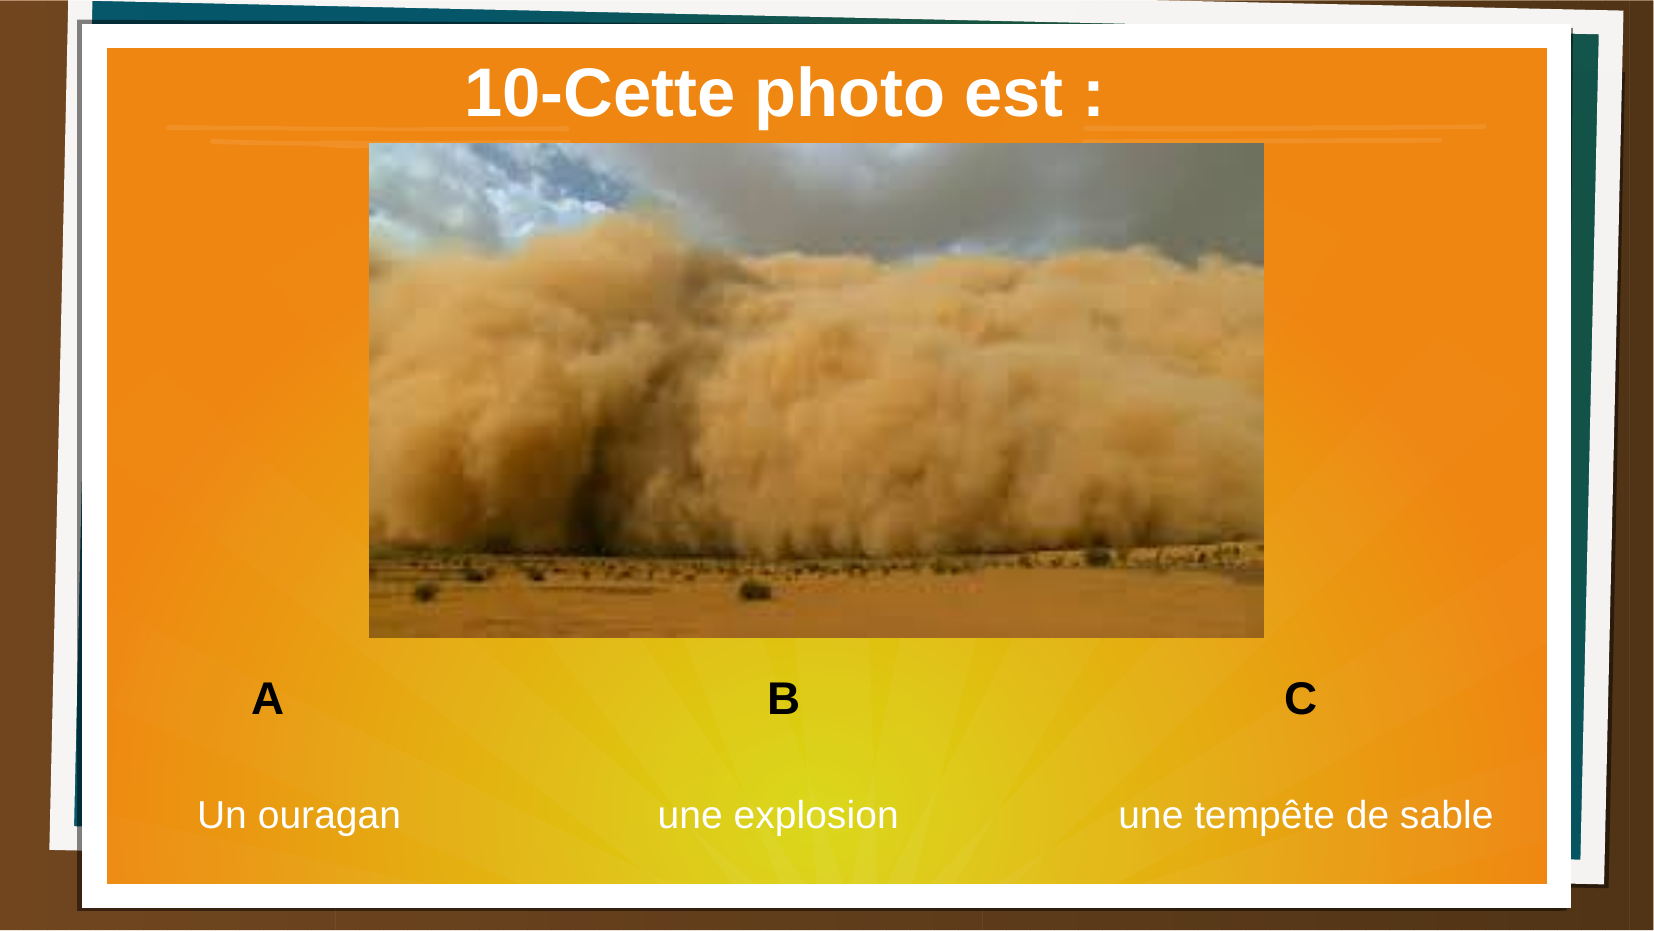

# 10-Cette photo est :
A							B							C
Un ouragan					une explosion				une tempête de sable